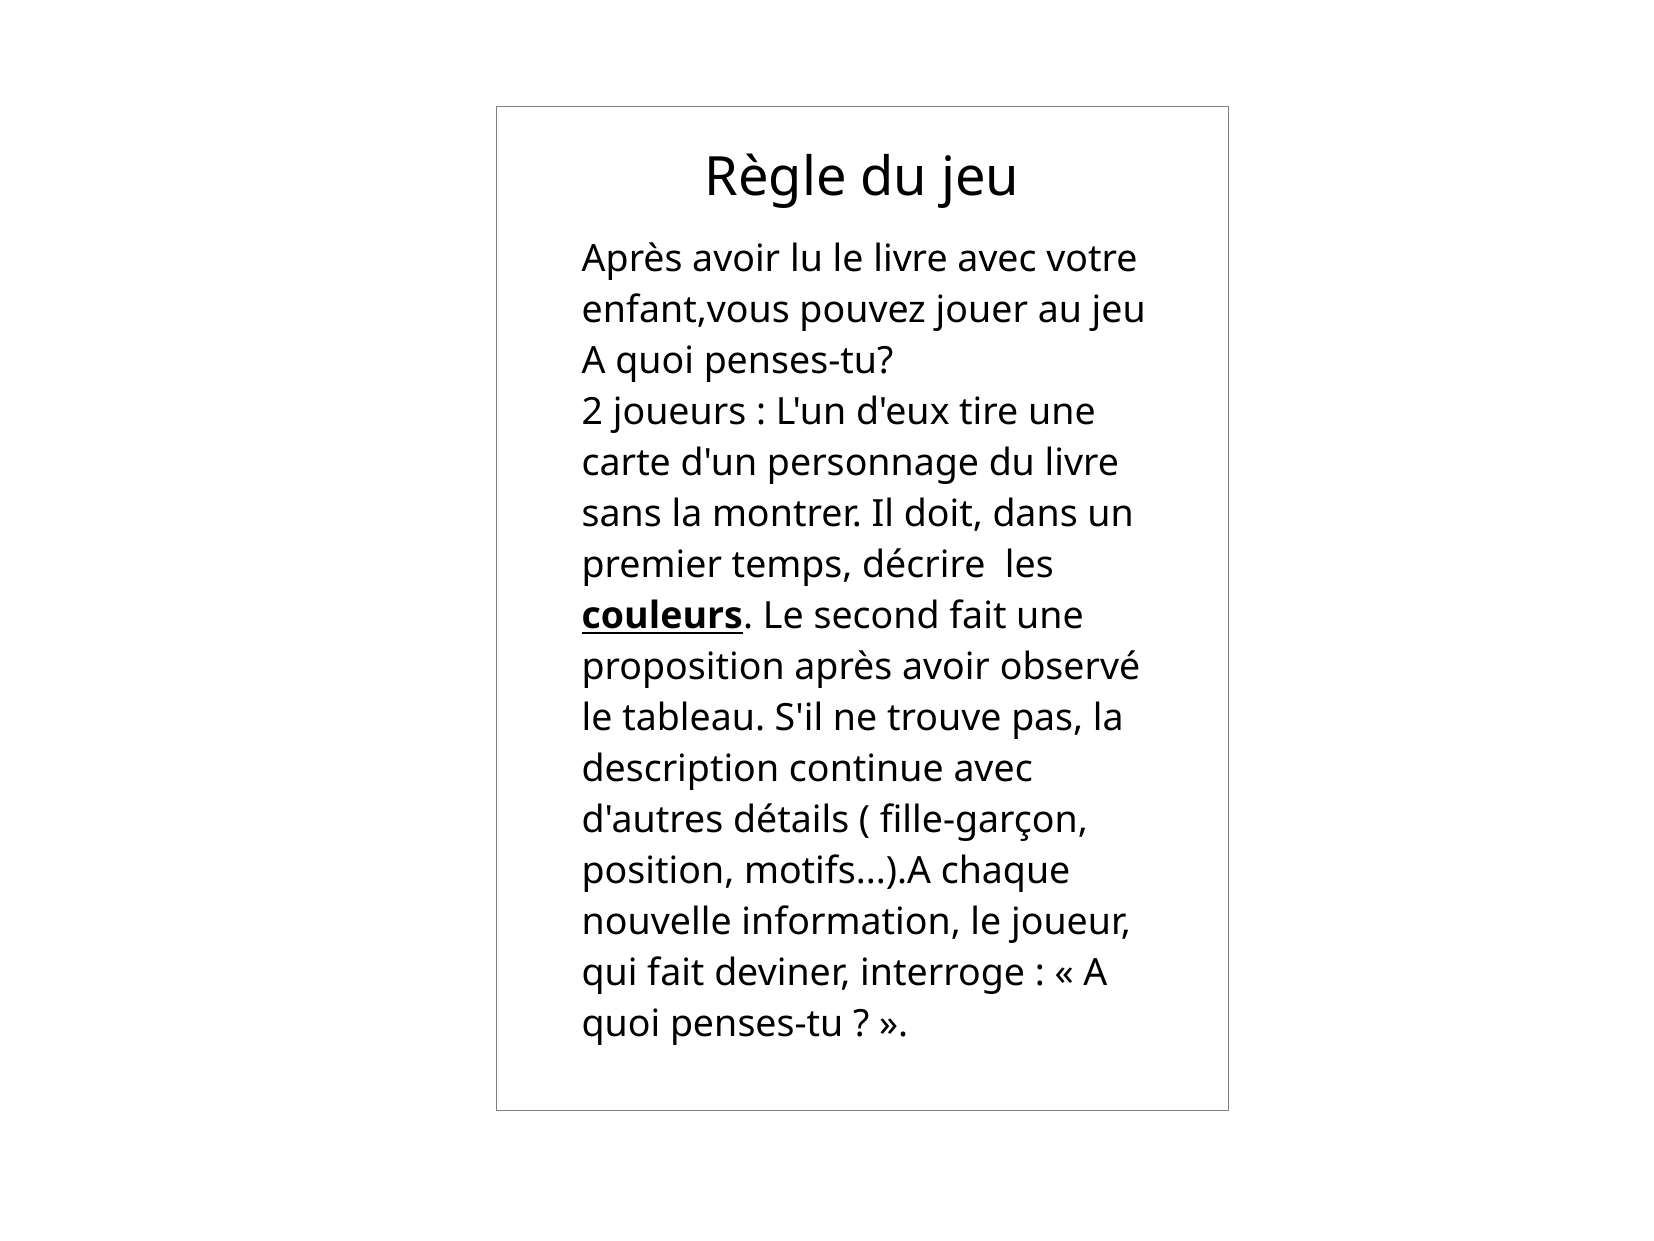

Règle du jeu
Après avoir lu le livre avec votre enfant,vous pouvez jouer au jeu A quoi penses-tu?
2 joueurs : L'un d'eux tire une carte d'un personnage du livre sans la montrer. Il doit, dans un premier temps, décrire les couleurs. Le second fait une proposition après avoir observé le tableau. S'il ne trouve pas, la description continue avec d'autres détails ( fille-garçon, position, motifs...).A chaque nouvelle information, le joueur, qui fait deviner, interroge : « A quoi penses-tu ? ».